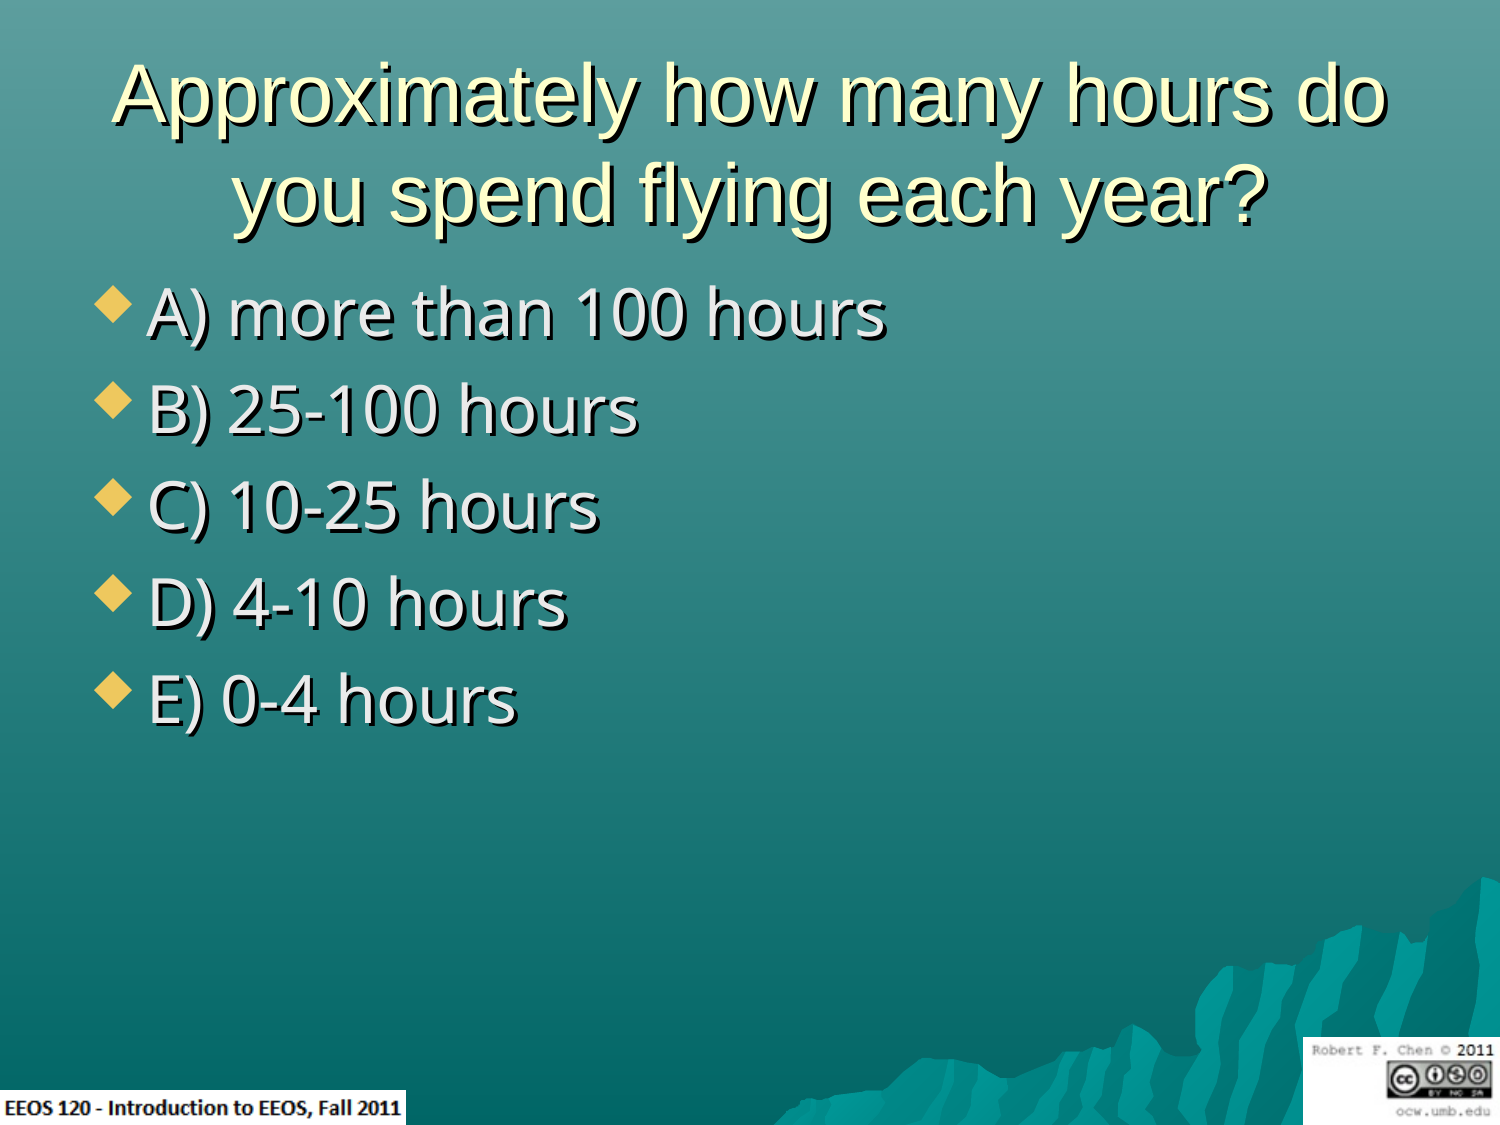

# Approximately how many hours do you spend flying each year?
A) more than 100 hours
B) 25-100 hours
C) 10-25 hours
D) 4-10 hours
E) 0-4 hours